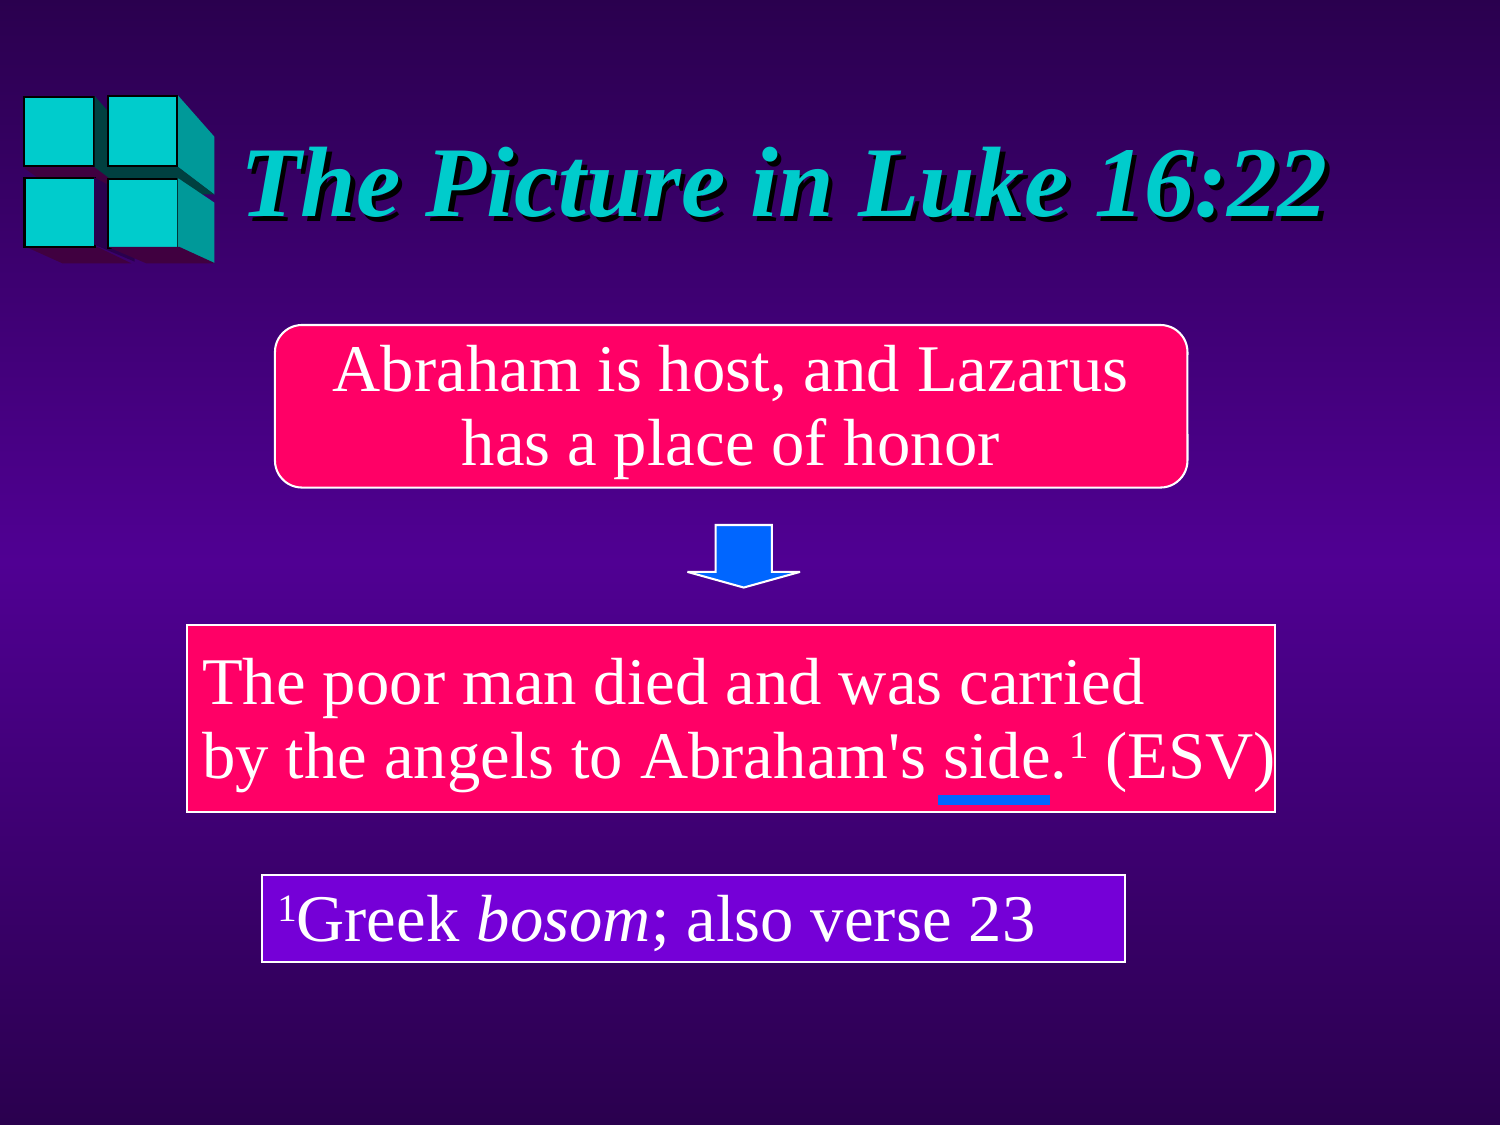

# The Picture in Luke 16:22
Abraham is host, and Lazarus
has a place of honor
The poor man died and was carried
by the angels to Abraham's side.1 (ESV)
1Greek bosom; also verse 23